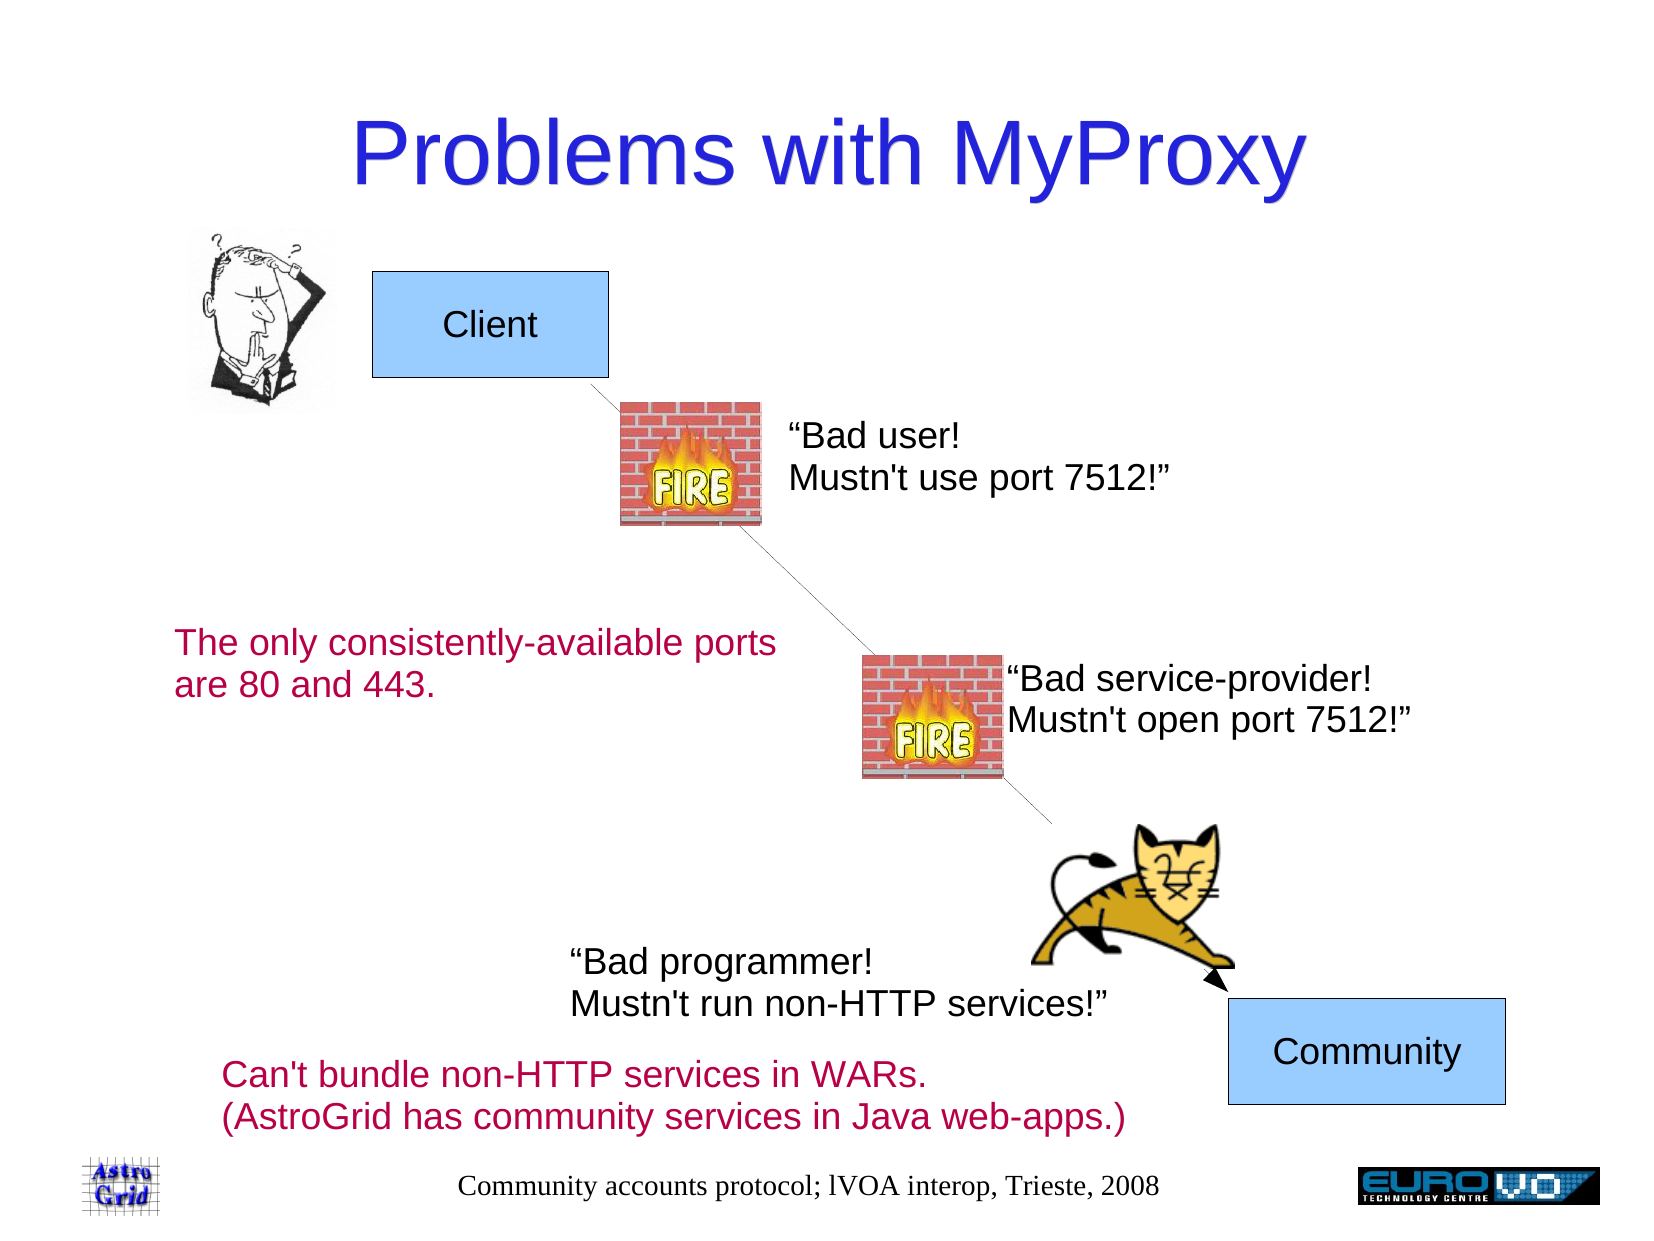

# Problems with MyProxy
Client
“Bad user!
Mustn't use port 7512!”
The only consistently-available ports
are 80 and 443.
“Bad service-provider!
Mustn't open port 7512!”
“Bad programmer!
Mustn't run non-HTTP services!”
Community
Can't bundle non-HTTP services in WARs.
(AstroGrid has community services in Java web-apps.)
Community accounts protocol; lVOA interop, Trieste, 2008